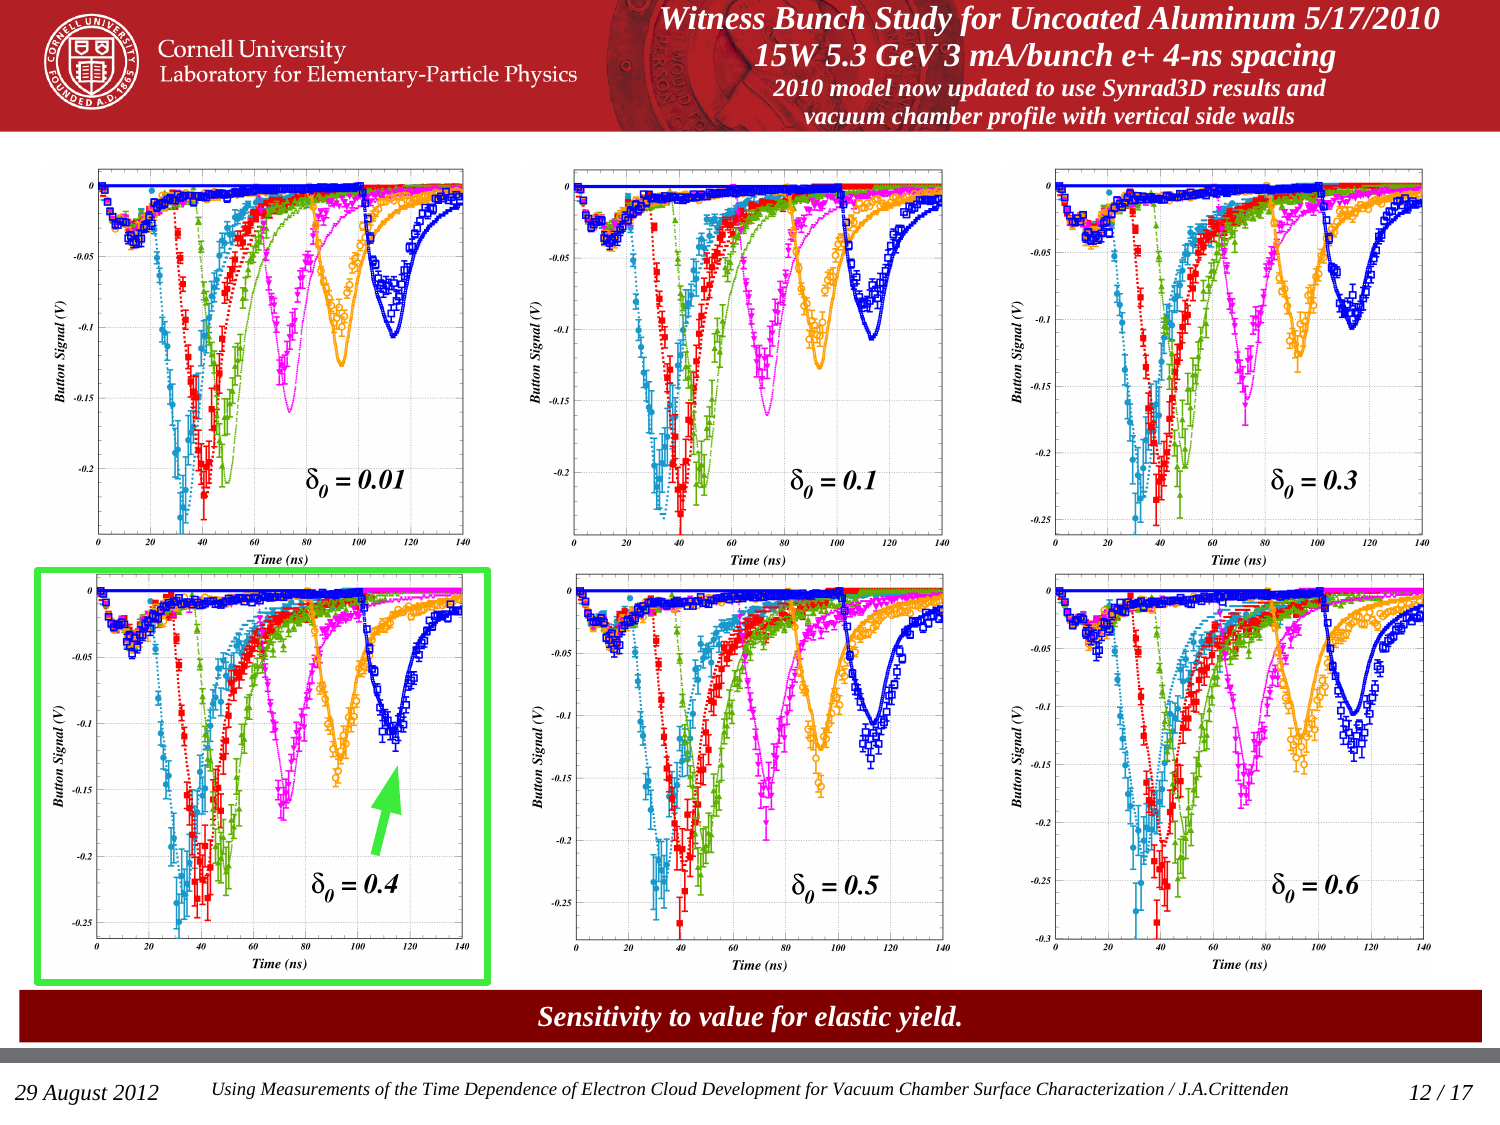

Witness Bunch Study for Uncoated Aluminum 5/17/2010
15W 5.3 GeV 3 mA/bunch e+ 4-ns spacing
2010 model now updated to use Synrad3D results and
vacuum chamber profile with vertical side walls
Sensitivity to value for elastic yield.